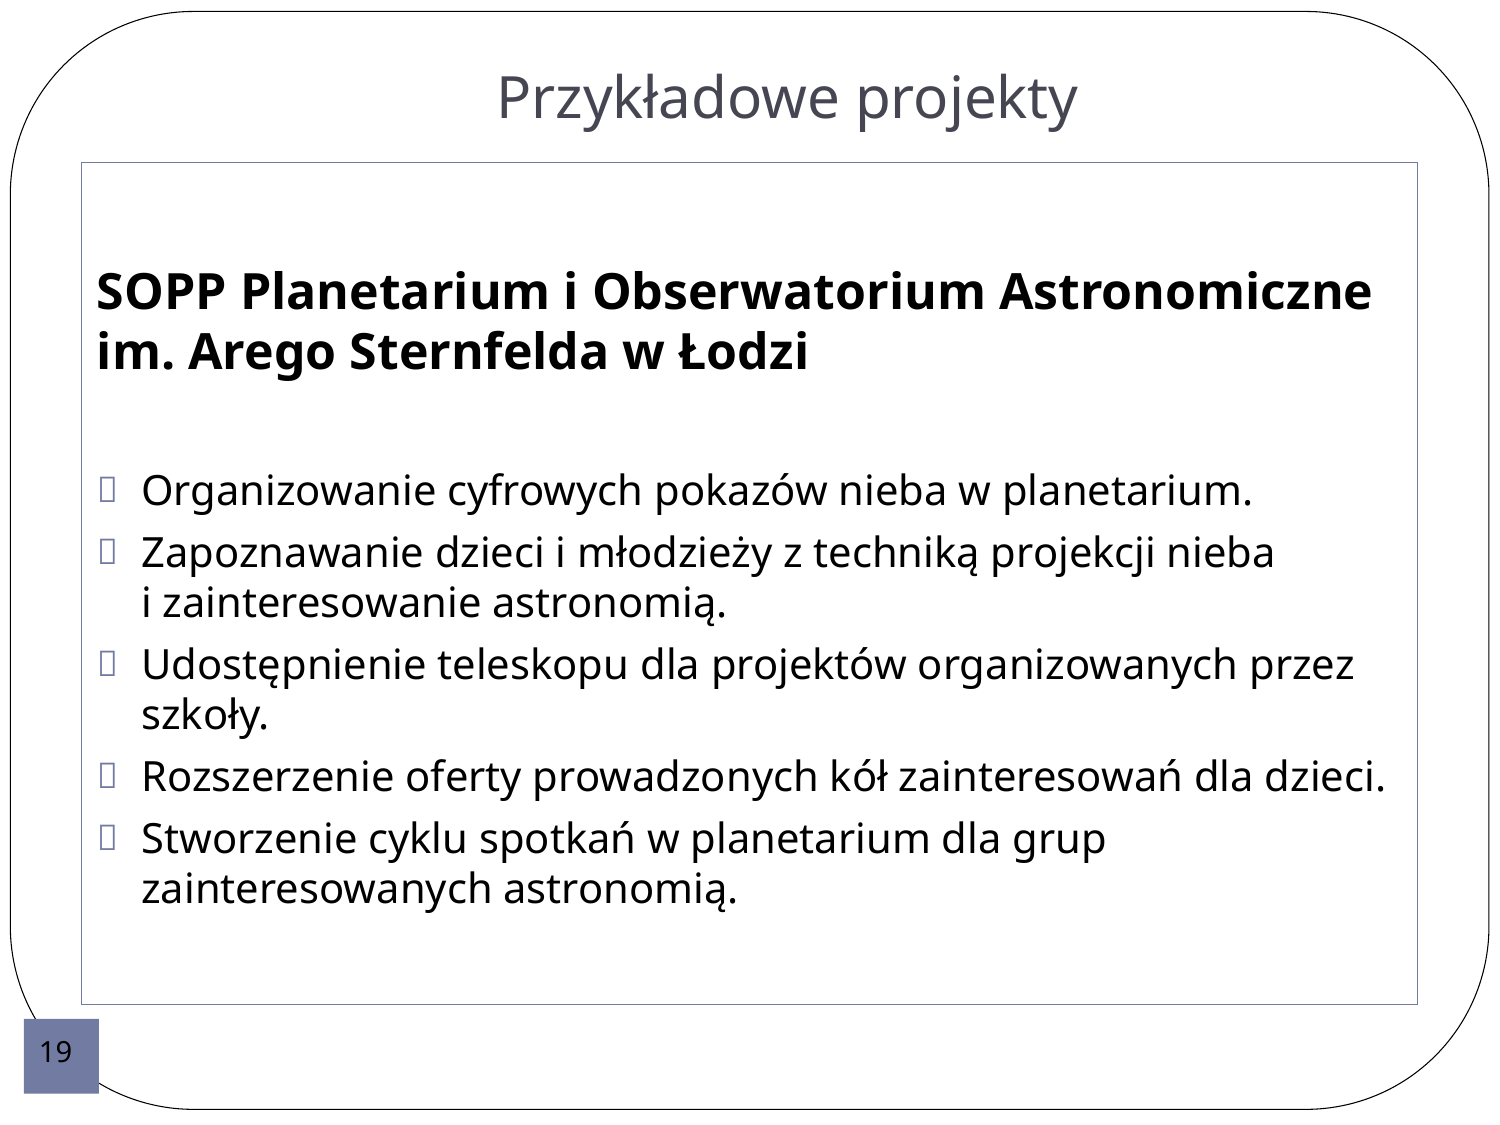

# Przykładowe projekty
SOPP Planetarium i Obserwatorium Astronomiczne im. Arego Sternfelda w Łodzi
Organizowanie cyfrowych pokazów nieba w planetarium.
Zapoznawanie dzieci i młodzieży z techniką projekcji nieba
i zainteresowanie astronomią.
Udostępnienie teleskopu dla projektów organizowanych przez szkoły.
Rozszerzenie oferty prowadzonych kół zainteresowań dla dzieci.
Stworzenie cyklu spotkań w planetarium dla grup zainteresowanych astronomią.